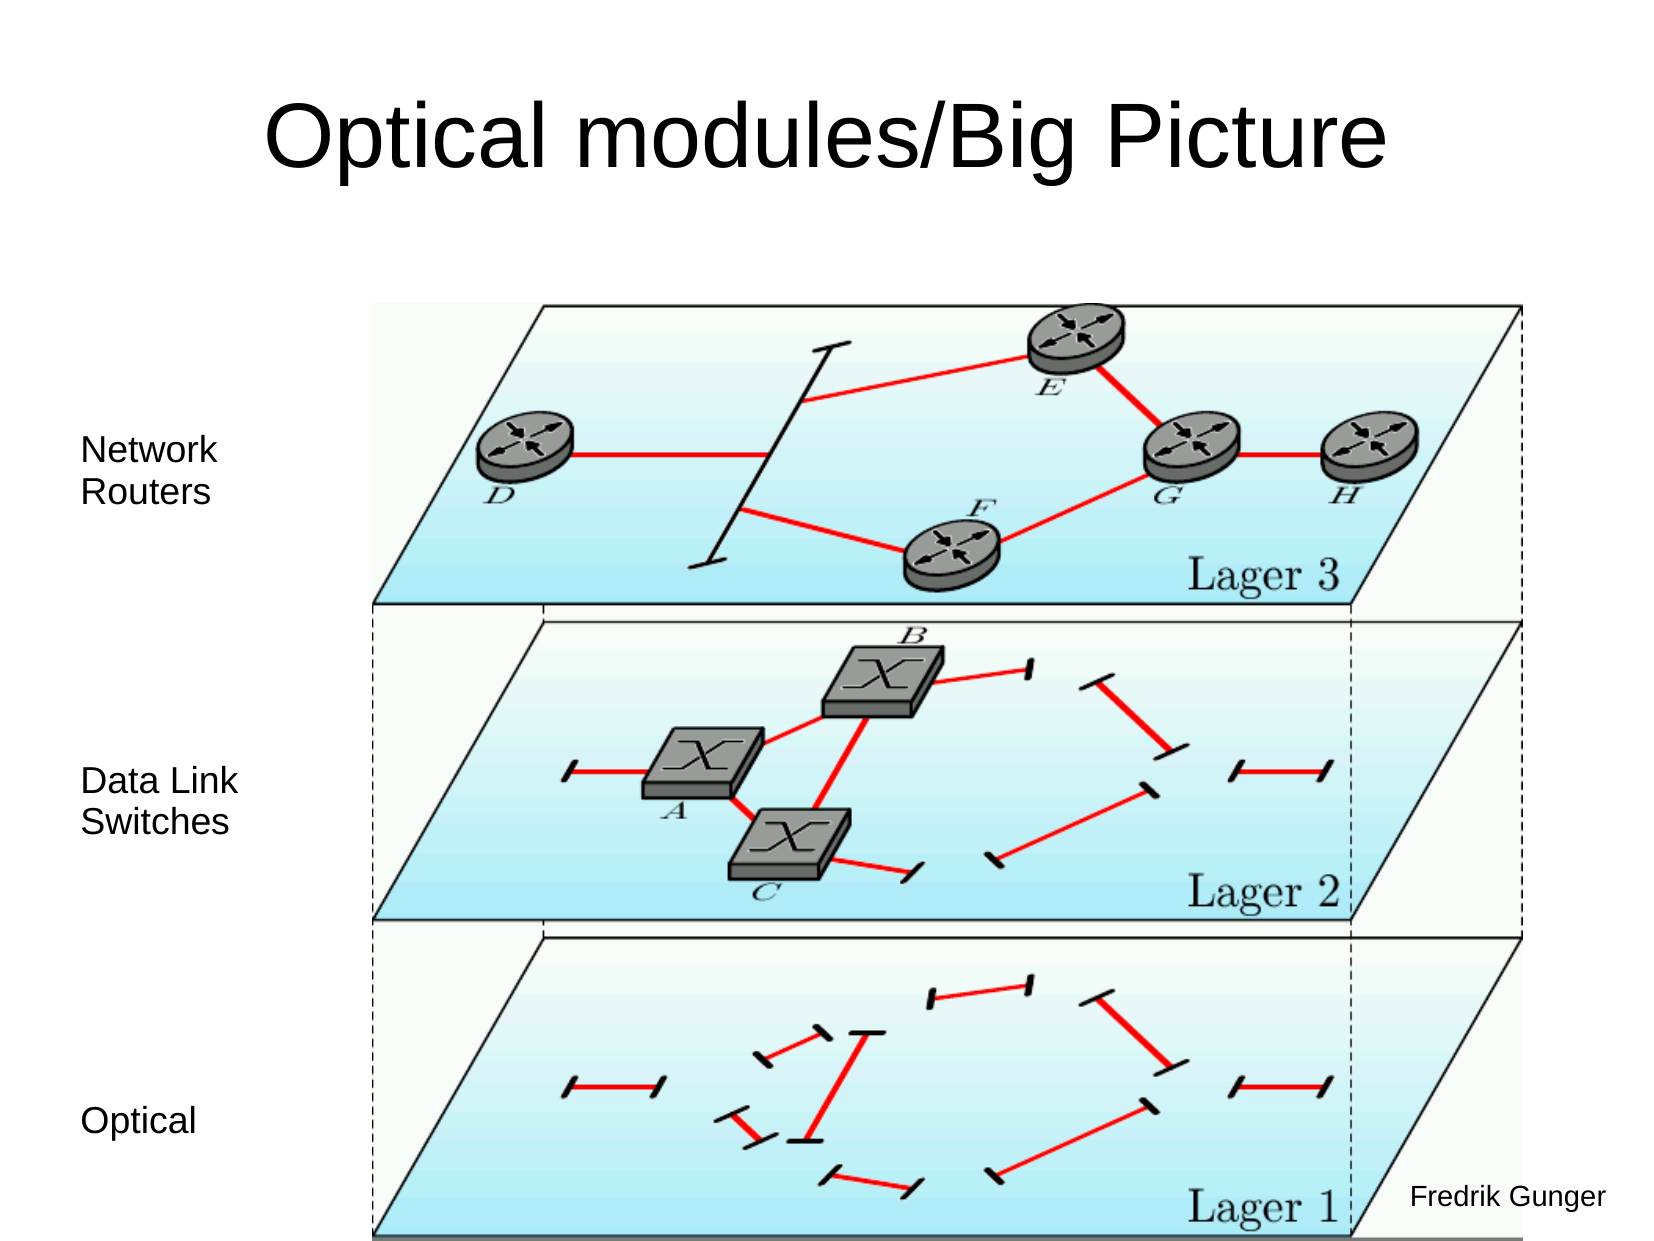

# Optical modules/Big Picture
Network
Routers
Data Link
Switches
Optical
Fredrik Gunger